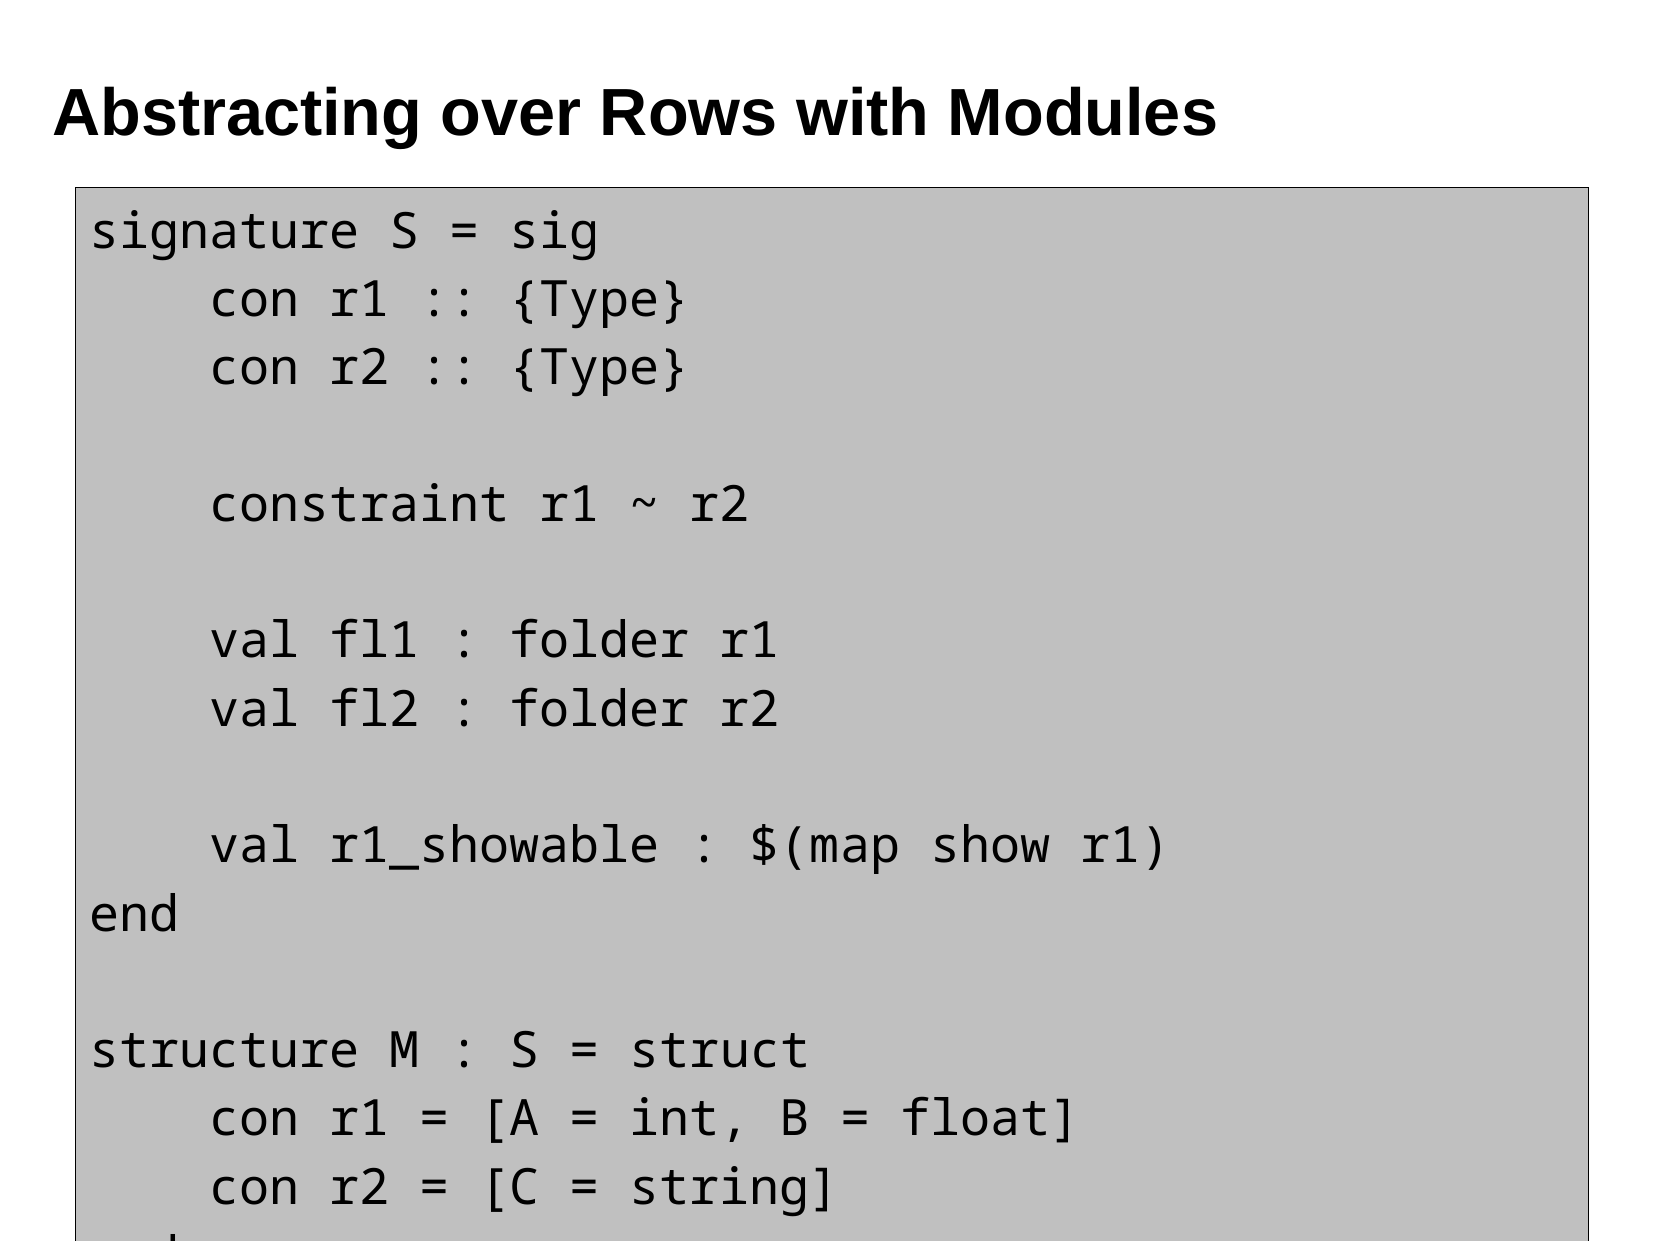

Abstracting over Rows with Modules
signature S = sig
 con r1 :: {Type}
 con r2 :: {Type}
 constraint r1 ~ r2
 val fl1 : folder r1
 val fl2 : folder r2
 val r1_showable : $(map show r1)
end
structure M : S = struct
 con r1 = [A = int, B = float]
 con r2 = [C = string]
end
11